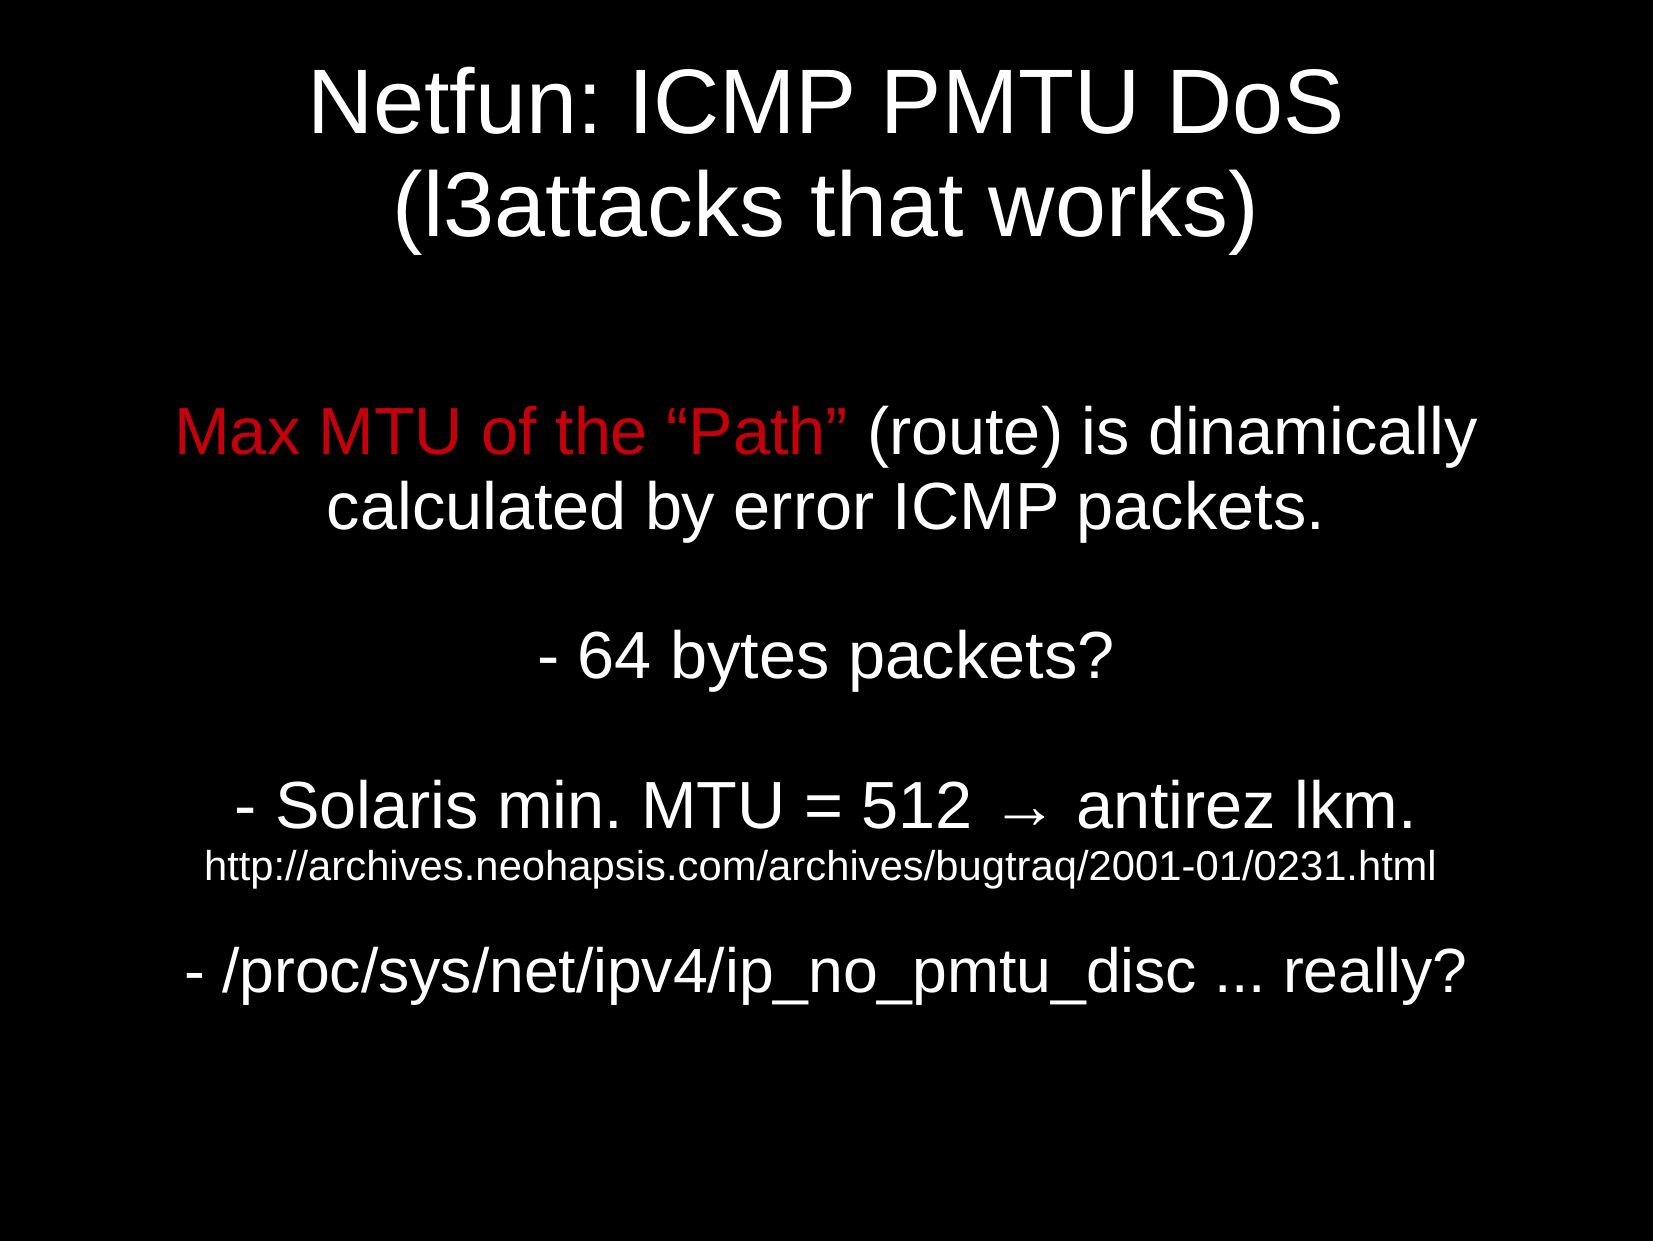

# Netfun: ICMP PMTU DoS (l3attacks that works)
Max MTU of the “Path” (route) is dinamically calculated by error ICMP packets.
- 64 bytes packets?
- Solaris min. MTU = 512 → antirez lkm.
http://archives.neohapsis.com/archives/bugtraq/2001-01/0231.html
- /proc/sys/net/ipv4/ip_no_pmtu_disc ... really?